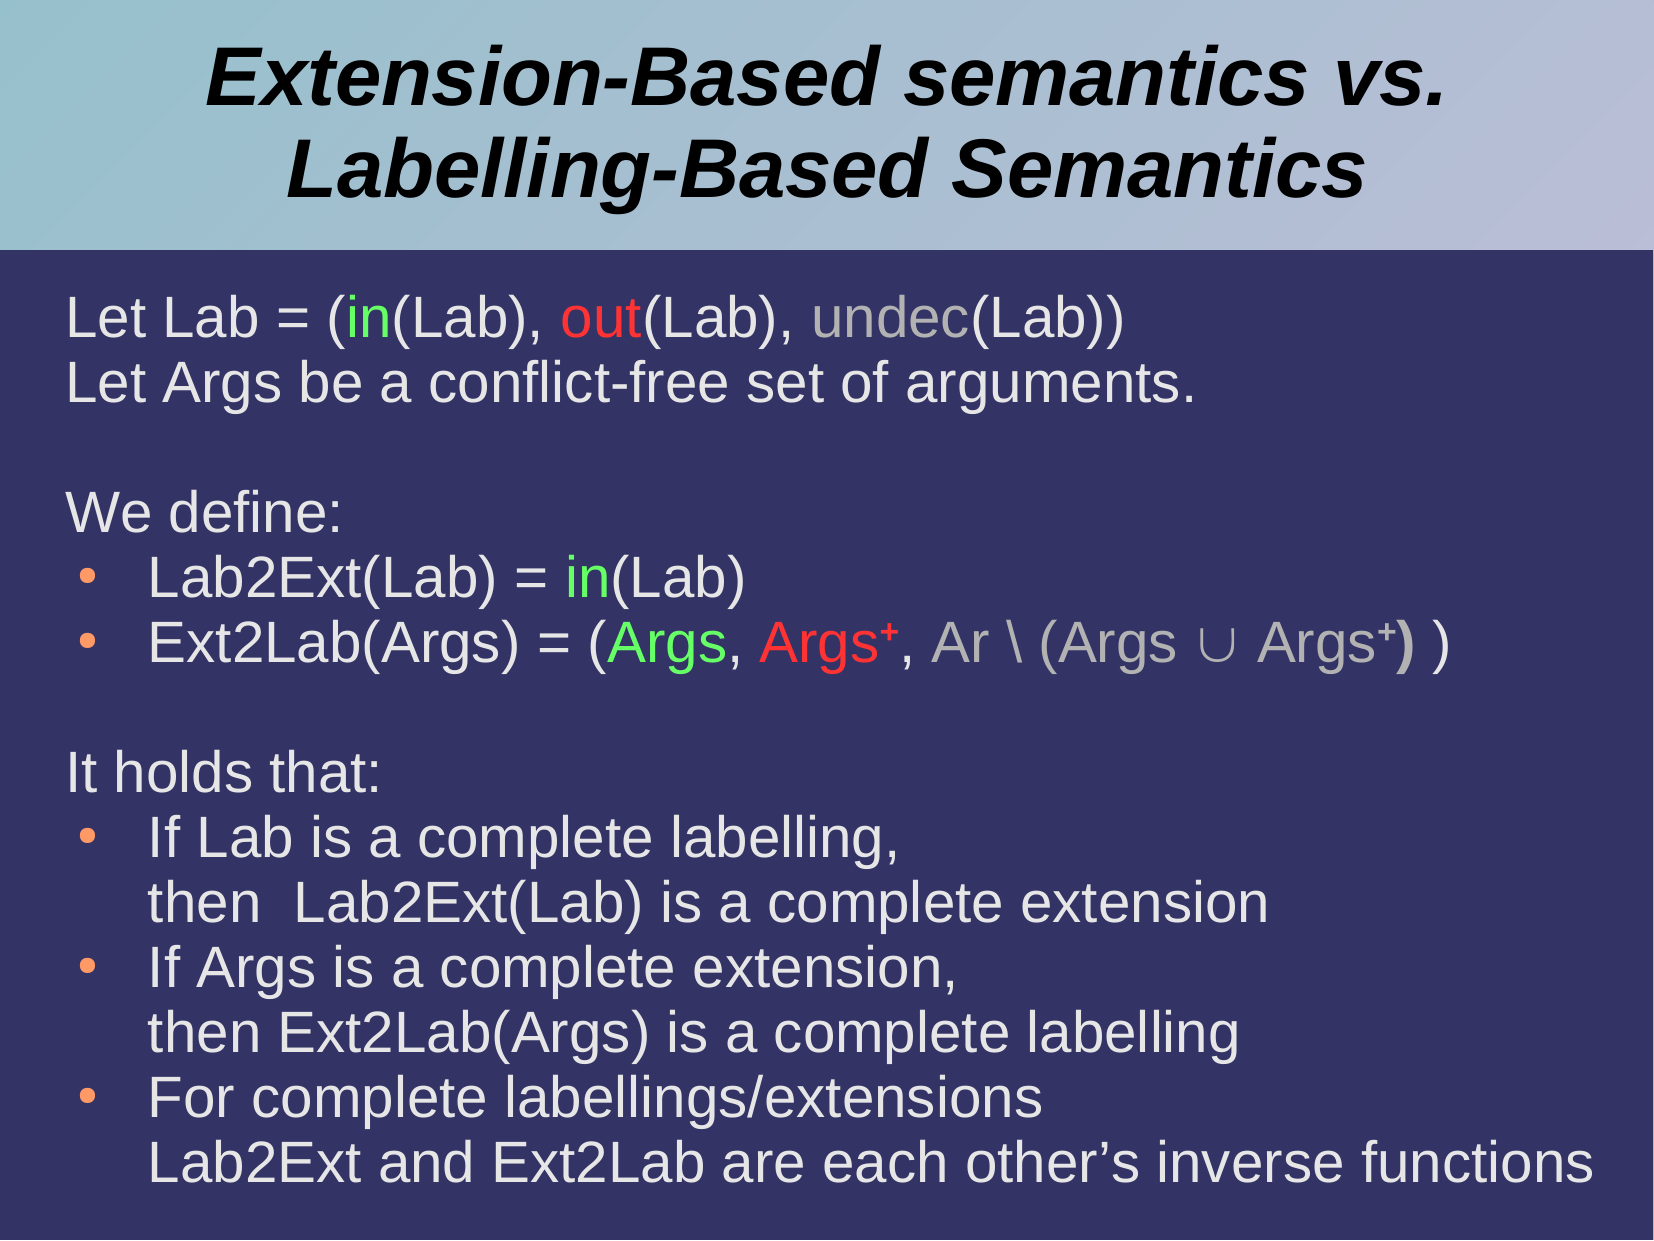

# Extension-Based semantics vs. Labelling-Based Semantics
Let Lab = (in(Lab), out(Lab), undec(Lab))
Let Args be a conflict-free set of arguments.
We define:
Lab2Ext(Lab) = in(Lab)
Ext2Lab(Args) = (Args, Args+, Ar \ (Args  Args+) )
It holds that:
If Lab is a complete labelling,
then Lab2Ext(Lab) is a complete extension
If Args is a complete extension,
then Ext2Lab(Args) is a complete labelling
For complete labellings/extensions
Lab2Ext and Ext2Lab are each other’s inverse functions